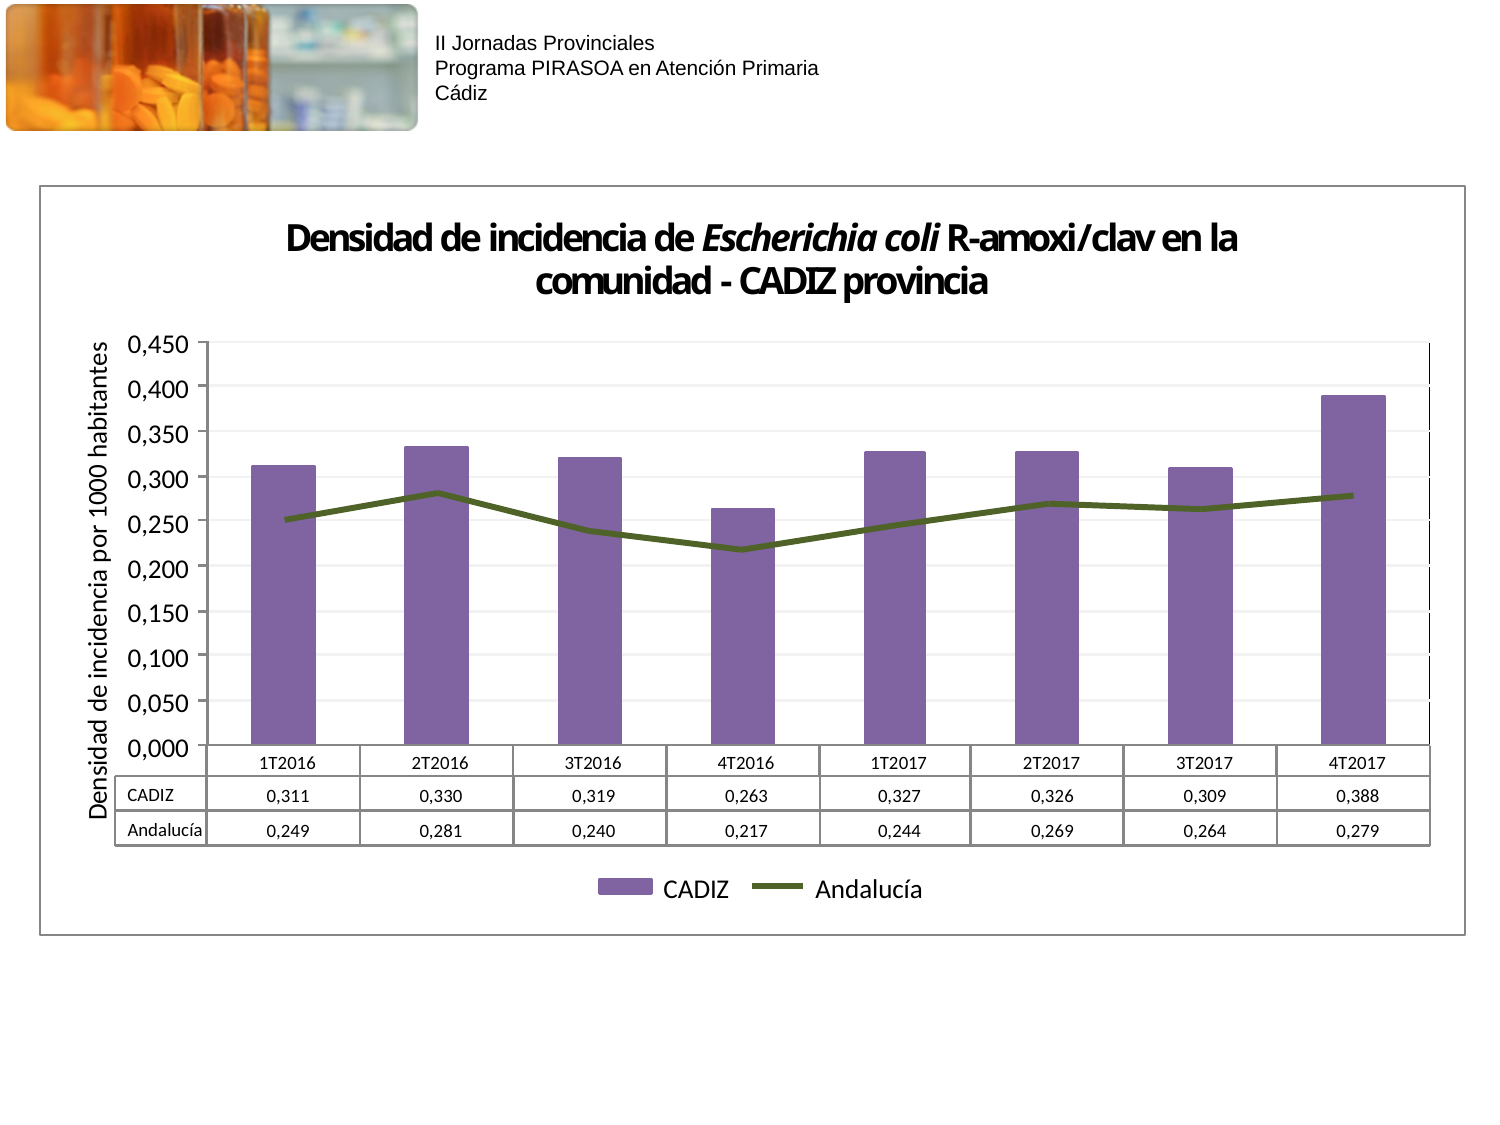

II Jornadas Provinciales
Programa PIRASOA en Atención Primaria Cádiz
0
0
,
1
0
0
0
,
0
5
0
0
,
0
0
0
1
T
2
0
1
6
2
T
2
0
1
6
3
T
2
0
1
6
4
T
2
0
1
6
1
T
2
0
1
7
2
T
2
0
1
7
3
T
2
0
1
7
4
T
2
0
1
7
C
A
D
I
Z
0
,
3
1
1
0
,
3
3
0
0
,
3
1
9
0
,
2
6
3
0
,
3
2
7
0
,
3
2
6
0
,
3
0
9
0
,
3
8
8
A
n
d
a
l
u
c
í
a
0
,
2
4
9
0
,
2
8
1
0
,
2
4
0
0
,
2
1
7
0
,
2
4
4
0
,
2
6
9
0
,
2
6
4
0
,
2
7
9
D
e
n
s
i
d
a
d
d
e
i
n
c
i
d
e
n
c
i
a
d
e
E
s
c
h
e
r
i
c
h
i
a
c
o
l
i
R
-
a
m
o
x
i
/
c
l
a
v
e
n
l
a
c
o
m
u
n
i
d
a
d
-
C
A
D
I
Z
p
r
o
v
i
n
c
i
a
0
,
4
5
0
s
e
t
n
0
,
4
0
0
a
t
i
b
0
,
3
5
0
a
h
0
0
,
3
0
0
0
0
1
0
,
2
5
0
r
o
p
0
,
2
0
0
a
i
c
n
,
1
5
0
e
d
i
c
n
i
e
d
d
a
d
i
s
n
e
D
C
A
D
I
Z
A
n
d
a
l
u
c
í
a